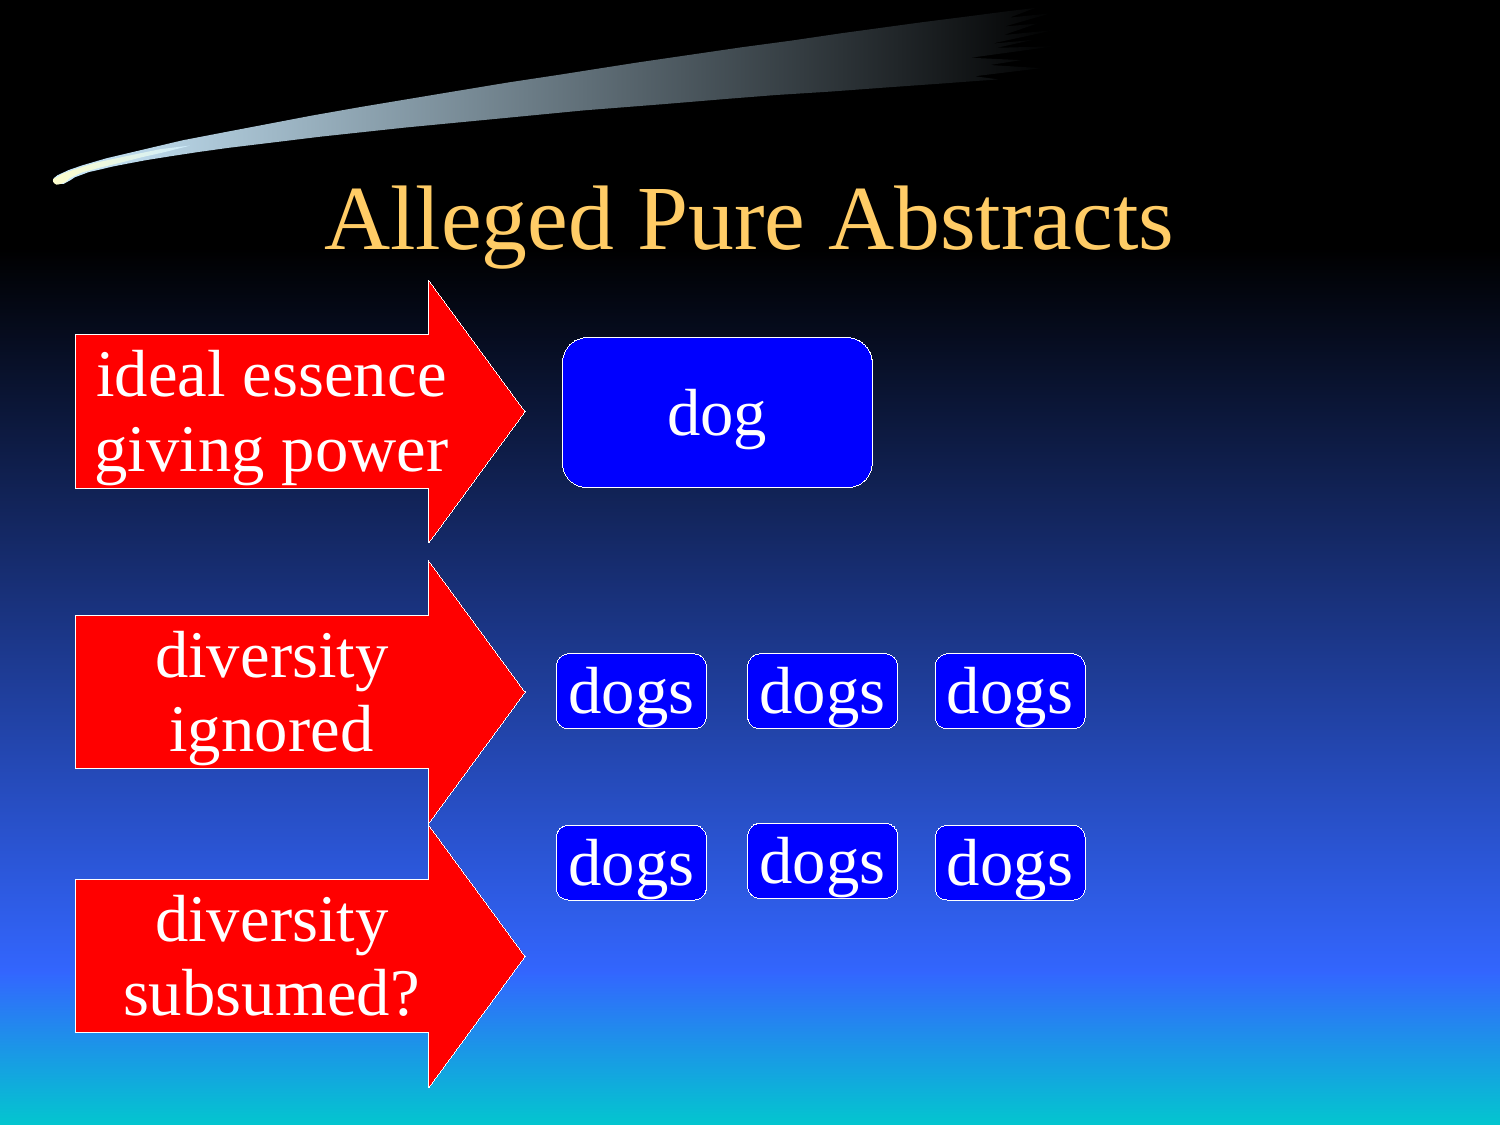

# Alleged Pure Abstracts
ideal essence
giving power
dog
diversity
ignored
dogs
dogs
dogs
dogs
diversity
subsumed?
dogs
dogs